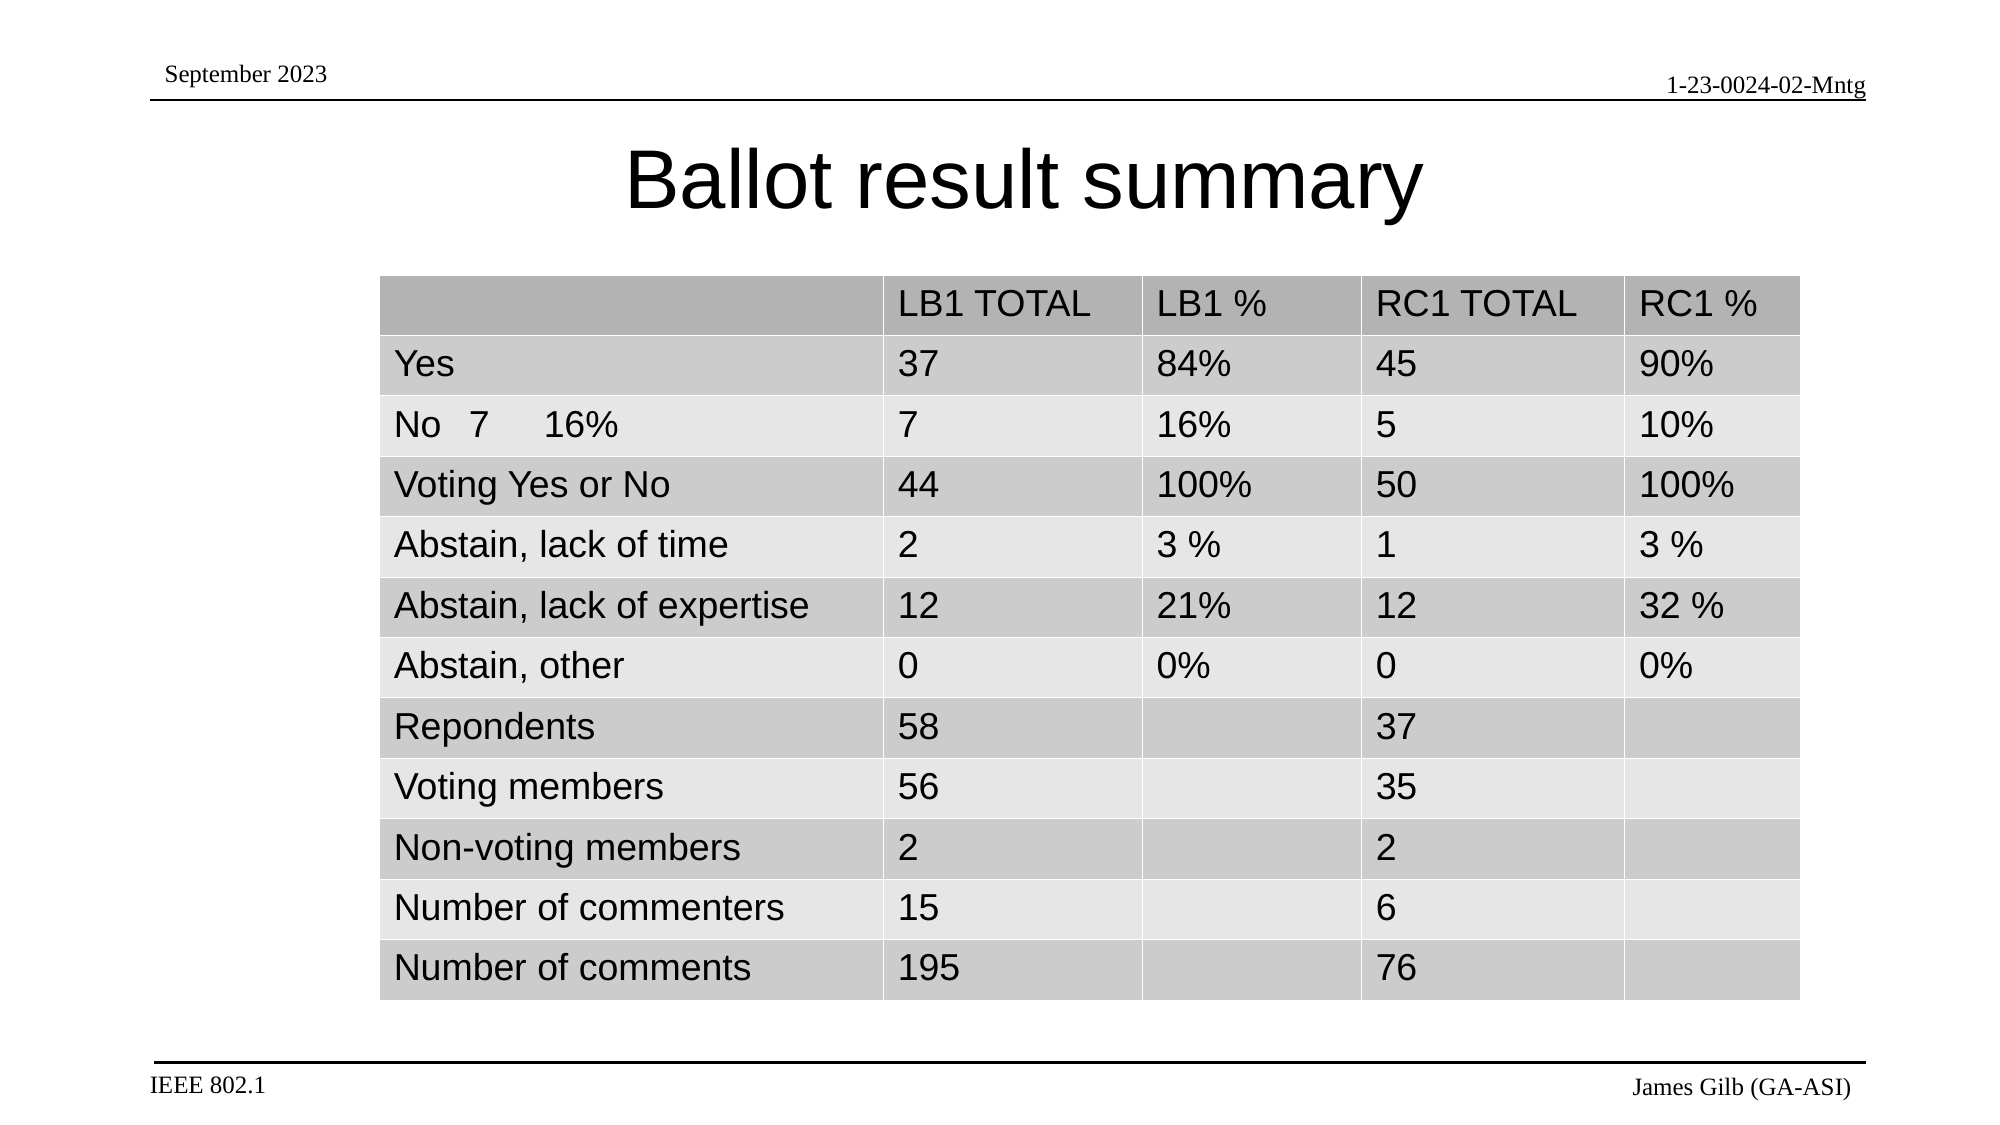

# Ballot result summary
| | LB1 TOTAL | LB1 % | RC1 TOTAL | RC1 % |
| --- | --- | --- | --- | --- |
| Yes | 37 | 84% | 45 | 90% |
| No 7 16% | 7 | 16% | 5 | 10% |
| Voting Yes or No | 44 | 100% | 50 | 100% |
| Abstain, lack of time | 2 | 3 % | 1 | 3 % |
| Abstain, lack of expertise | 12 | 21% | 12 | 32 % |
| Abstain, other | 0 | 0% | 0 | 0% |
| Repondents | 58 | | 37 | |
| Voting members | 56 | | 35 | |
| Non-voting members | 2 | | 2 | |
| Number of commenters | 15 | | 6 | |
| Number of comments | 195 | | 76 | |